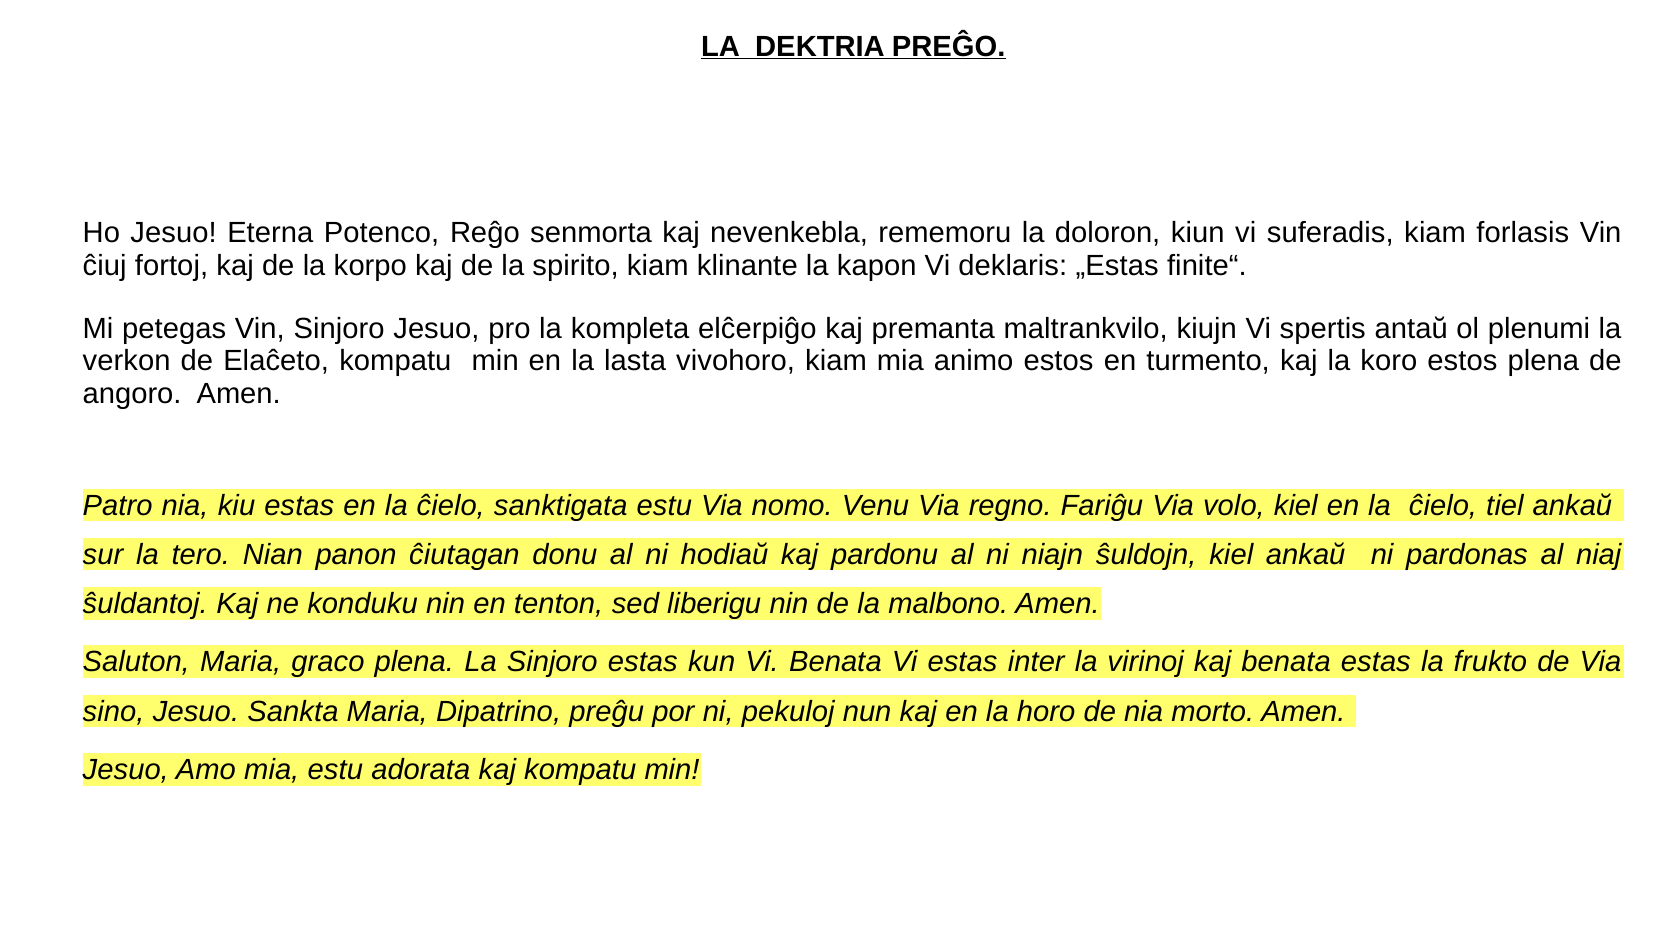

# LA DEKTRIA PREĜO.
Ho Jesuo! Eterna Potenco, Reĝo senmorta kaj nevenkebla, rememoru la doloron, kiun vi suferadis, kiam forlasis Vin ĉiuj fortoj, kaj de la korpo kaj de la spirito, kiam klinante la kapon Vi deklaris: „Estas finite“.
Mi petegas Vin, Sinjoro Jesuo, pro la kompleta elĉerpiĝo kaj premanta maltrankvilo, kiujn Vi spertis antaŭ ol plenumi la verkon de Elaĉeto, kompatu min en la lasta vivohoro, kiam mia animo estos en turmento, kaj la koro estos plena de angoro. Amen.
Patro nia, kiu estas en la ĉielo, sanktigata estu Via nomo. Venu Via regno. Fariĝu Via volo, kiel en la ĉielo, tiel ankaŭ sur la tero. Nian panon ĉiutagan donu al ni hodiaŭ kaj pardonu al ni niajn ŝuldojn, kiel ankaŭ ni pardonas al niaj ŝuldantoj. Kaj ne konduku nin en tenton, sed liberigu nin de la malbono. Amen.
Saluton, Maria, graco plena. La Sinjoro estas kun Vi. Benata Vi estas inter la virinoj kaj benata estas la frukto de Via sino, Jesuo. Sankta Maria, Dipatrino, preĝu por ni, pekuloj nun kaj en la horo de nia morto. Amen.
Jesuo, Amo mia, estu adorata kaj kompatu min!